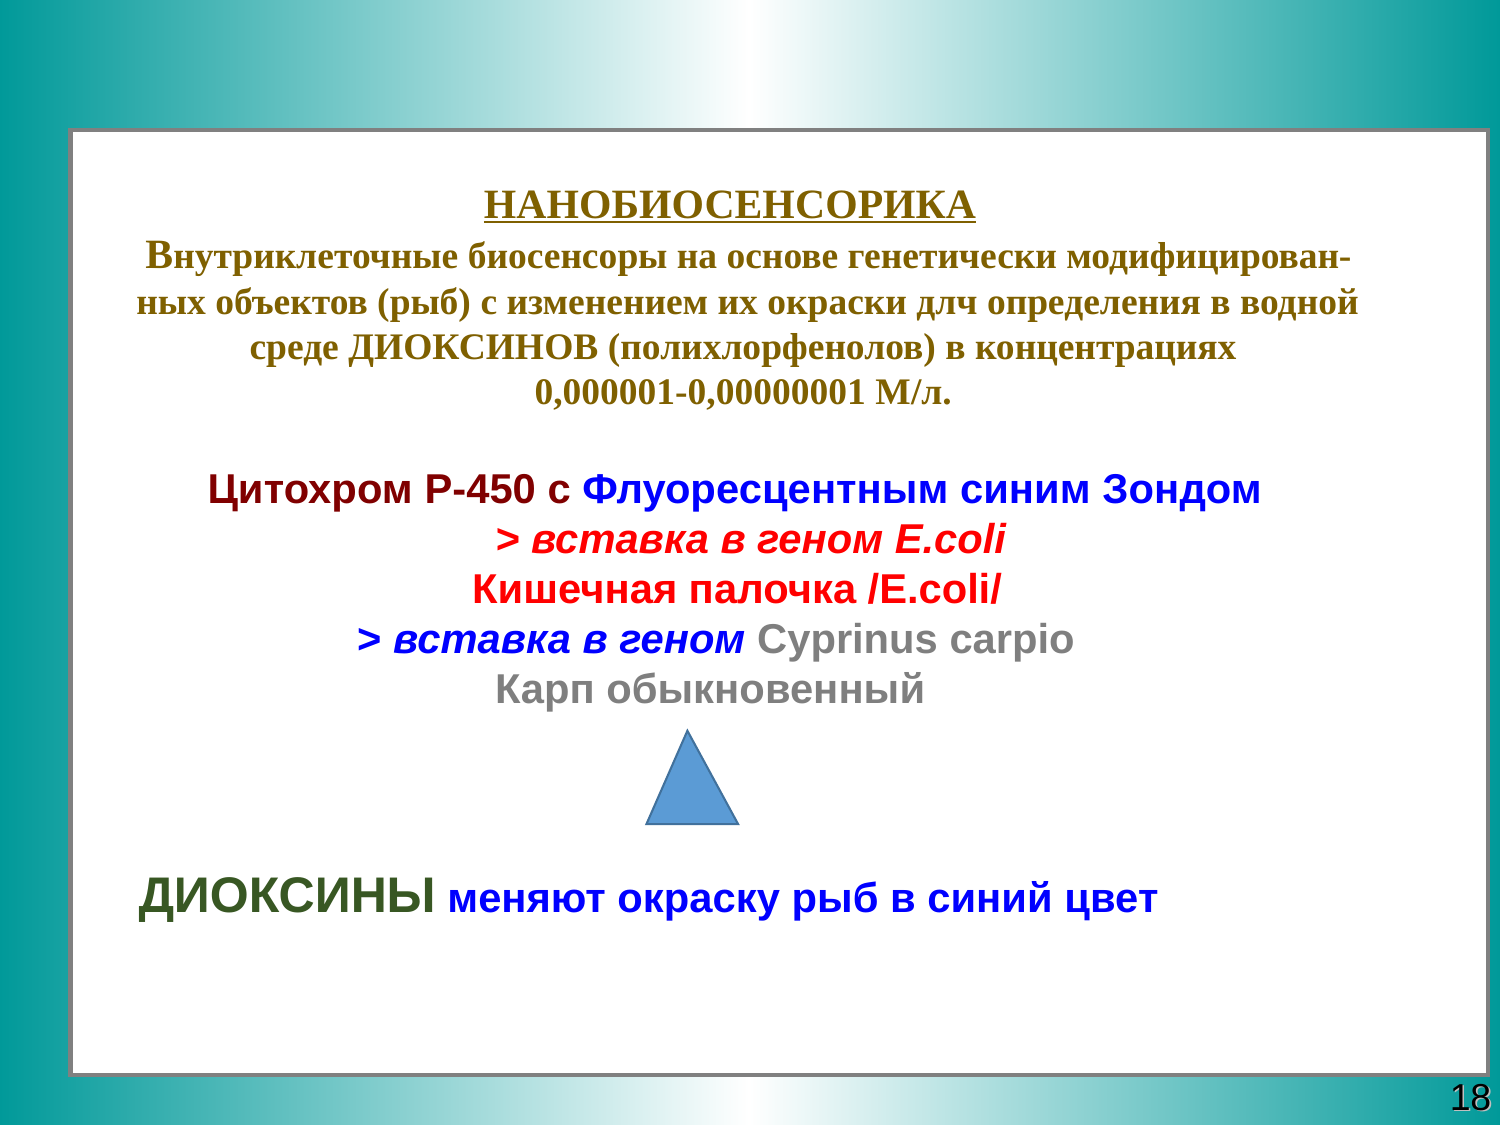

НАНОБИОСЕНСОРИКА
 Внутриклеточные биосенсоры на основе генетически модифицирован-
 ных объектов (рыб) с изменением их окраски длч определения в водной
 среде ДИОКСИНОВ (полихлорфенолов) в концентрациях
0,000001-0,00000001 М/л.
 Цитохром P-450 c Флуоресцентным синим Зондом
 > вставка в геном E.coli
 Кишечная палочка /E.coli/
 > вставка в геном Cyprinus carpio
 Карп обыкновенный
 ДИОКСИНЫ меняют окраску рыб в синий цвет
#